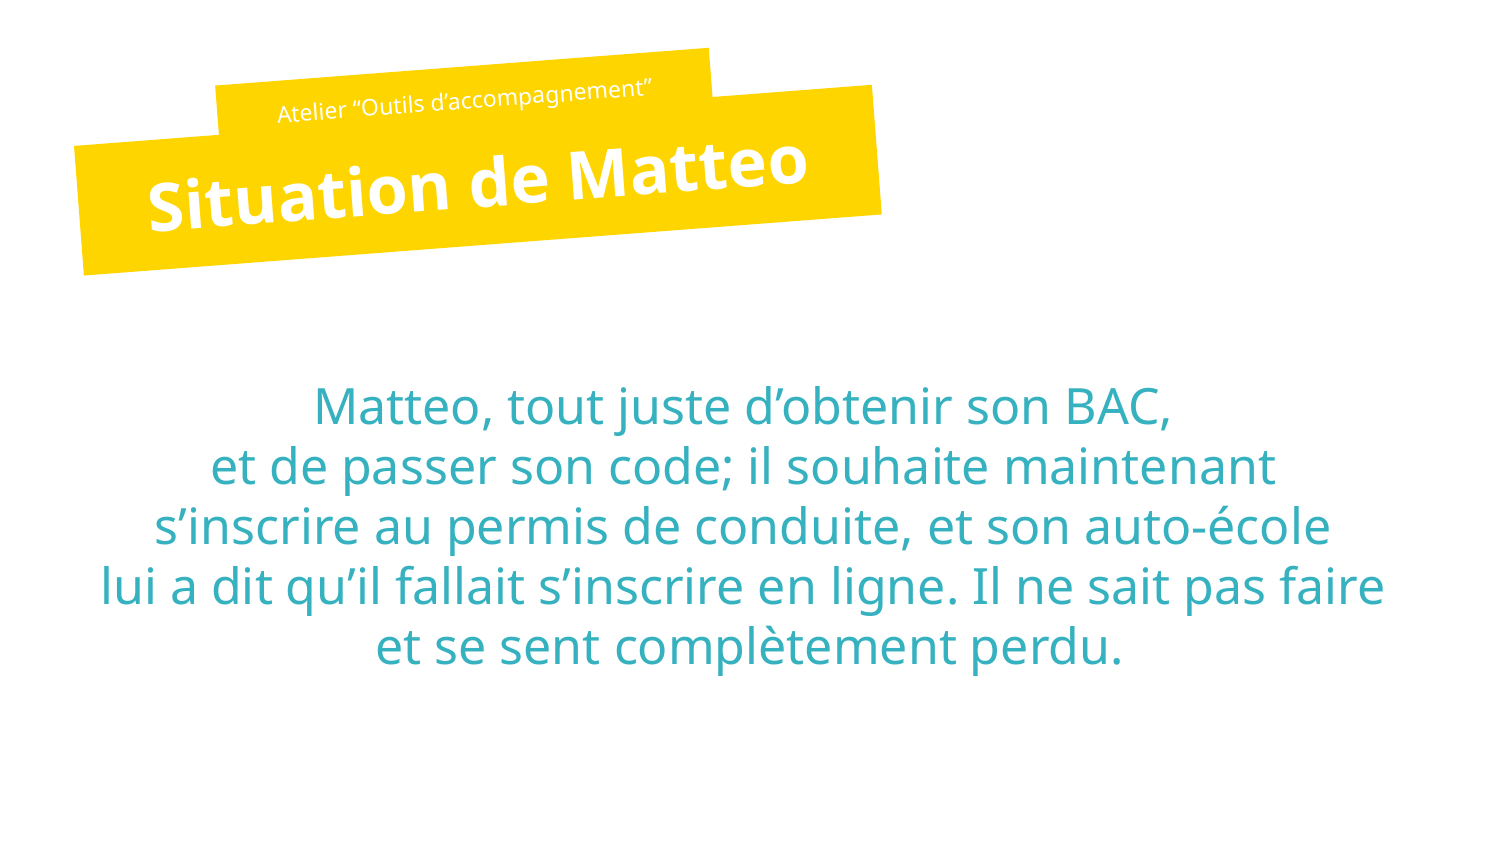

Atelier “Outils d’accompagnement”
Situation de Matteo
Matteo, tout juste d’obtenir son BAC,
et de passer son code; il souhaite maintenant
s’inscrire au permis de conduite, et son auto-école
lui a dit qu’il fallait s’inscrire en ligne. Il ne sait pas faire
et se sent complètement perdu.